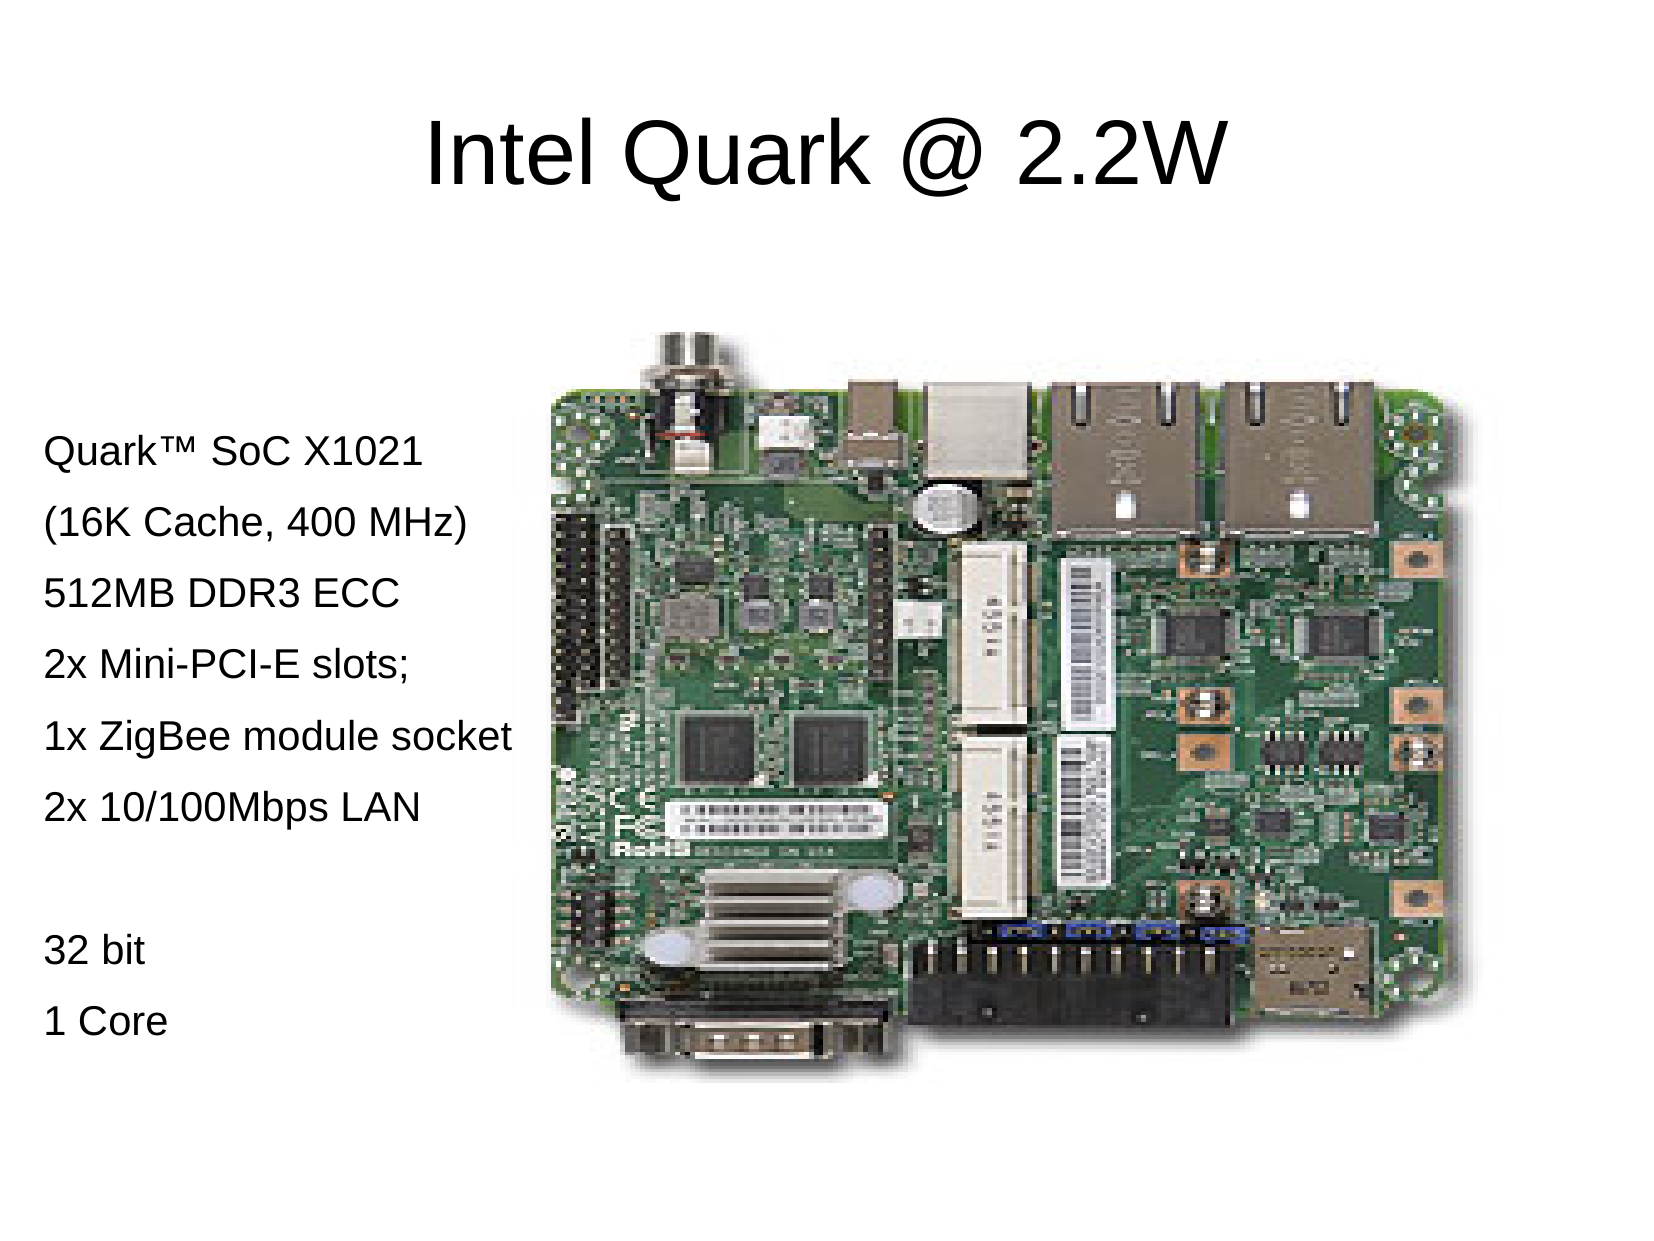

# Intel Quark @ 2.2W
Quark™ SoC X1021
(16K Cache, 400 MHz)
512MB DDR3 ECC
2x Mini-PCI-E slots;
1x ZigBee module socket
2x 10/100Mbps LAN
32 bit
1 Core